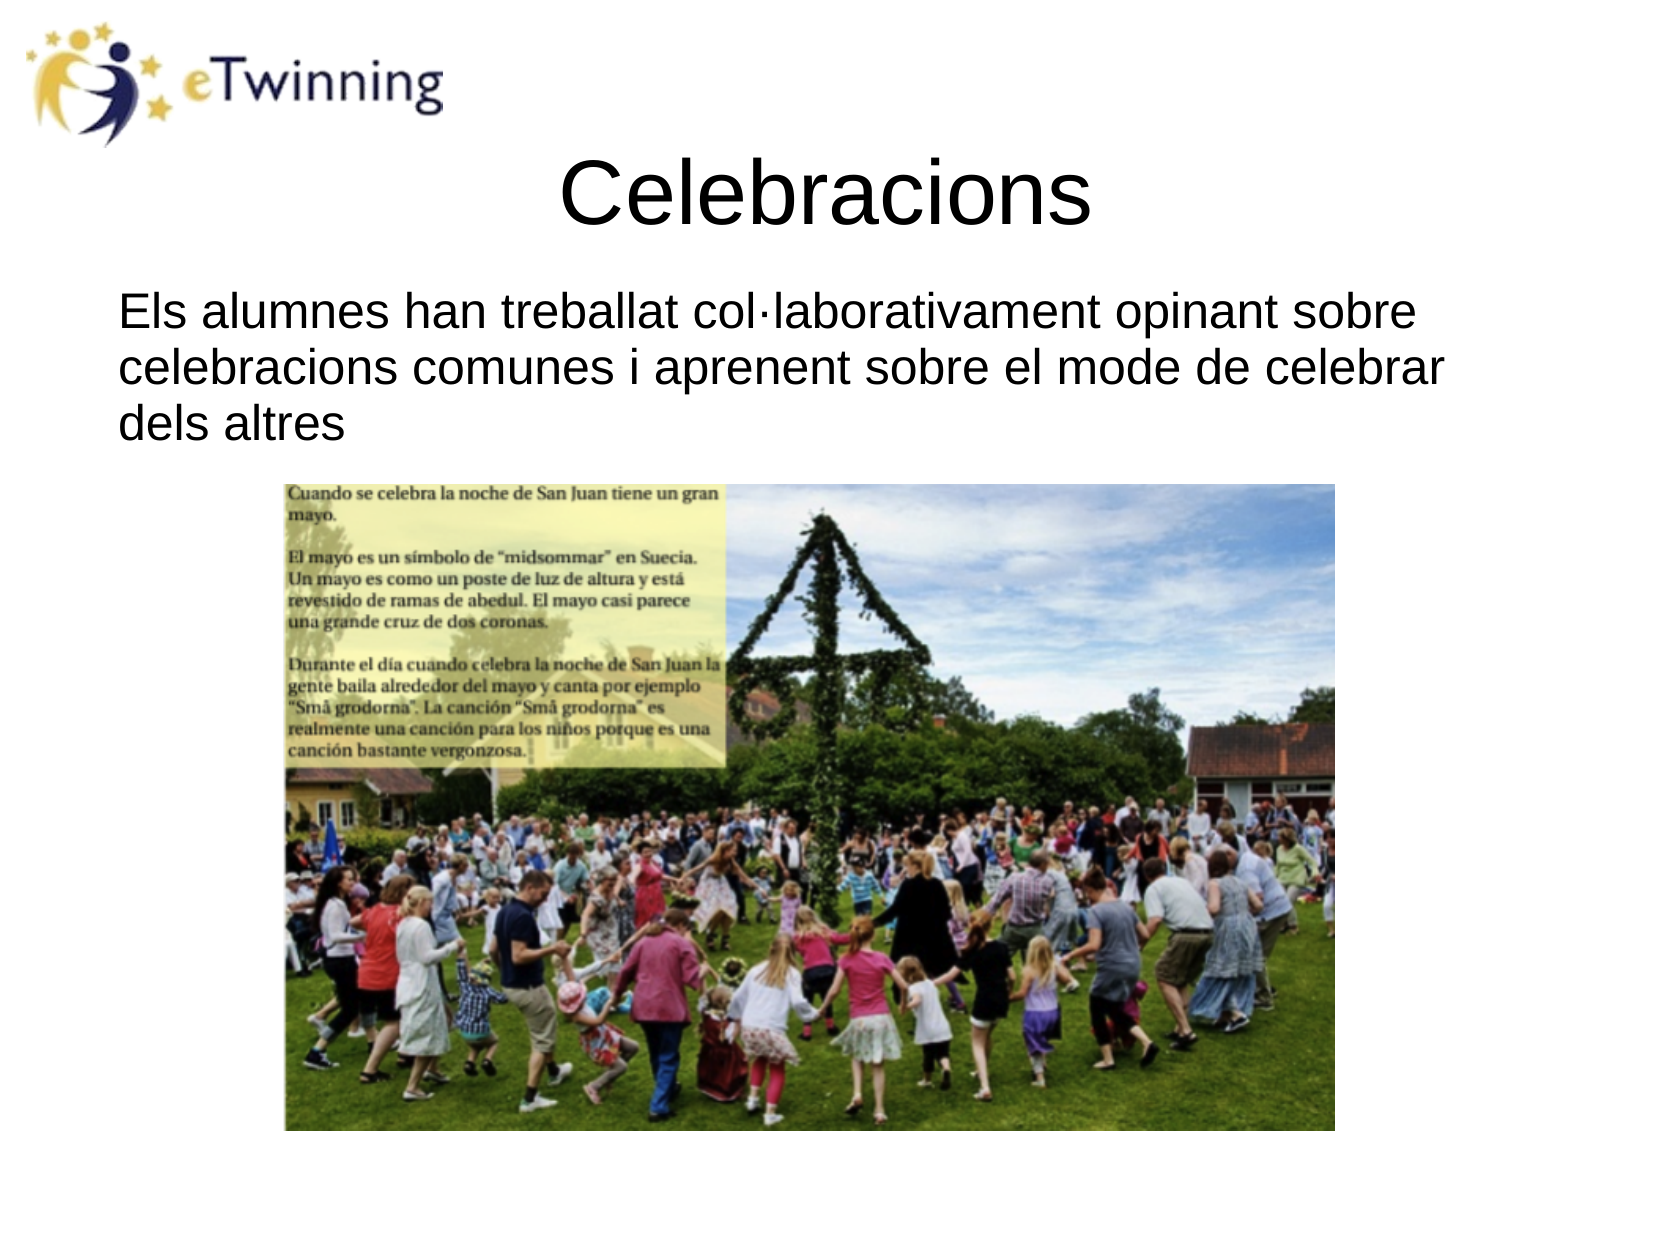

# Celebracions
Els alumnes han treballat col·laborativament opinant sobre celebracions comunes i aprenent sobre el mode de celebrar dels altres